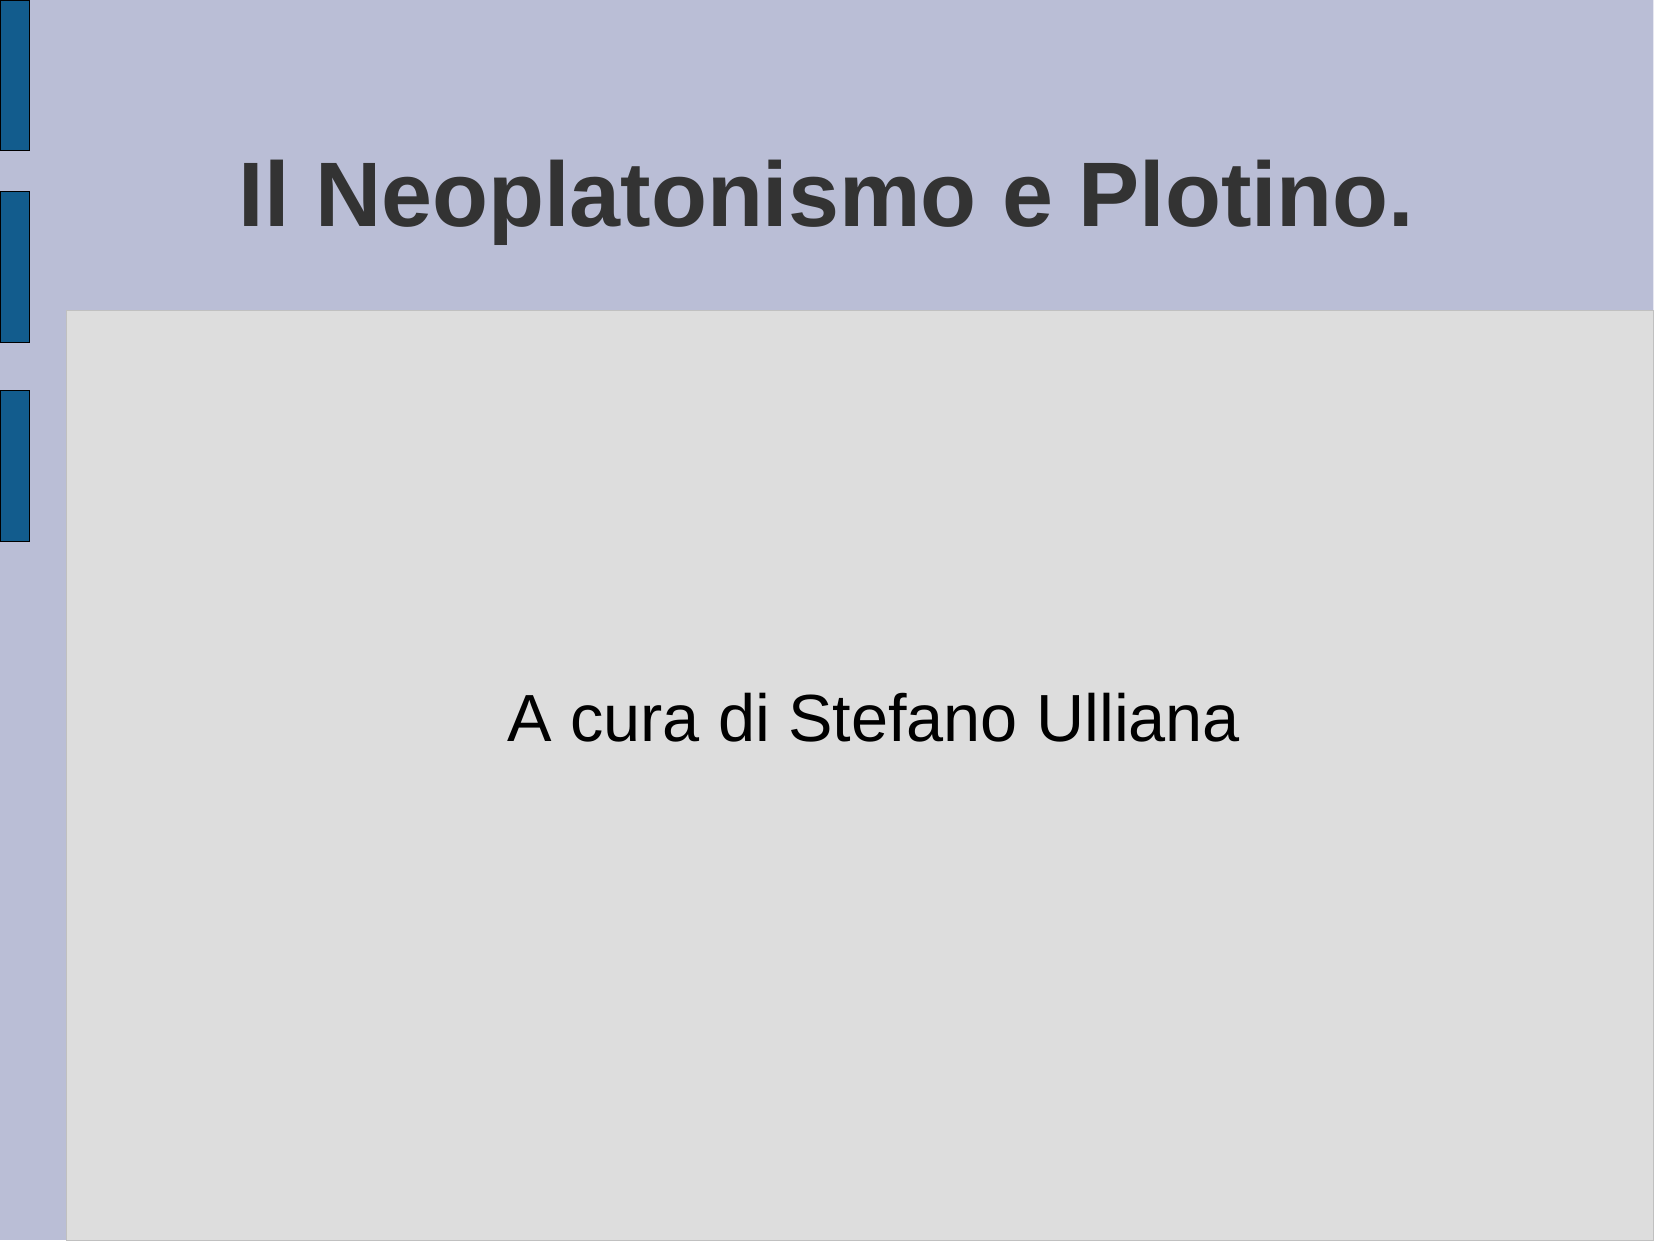

# Il Neoplatonismo e Plotino.
A cura di Stefano Ulliana